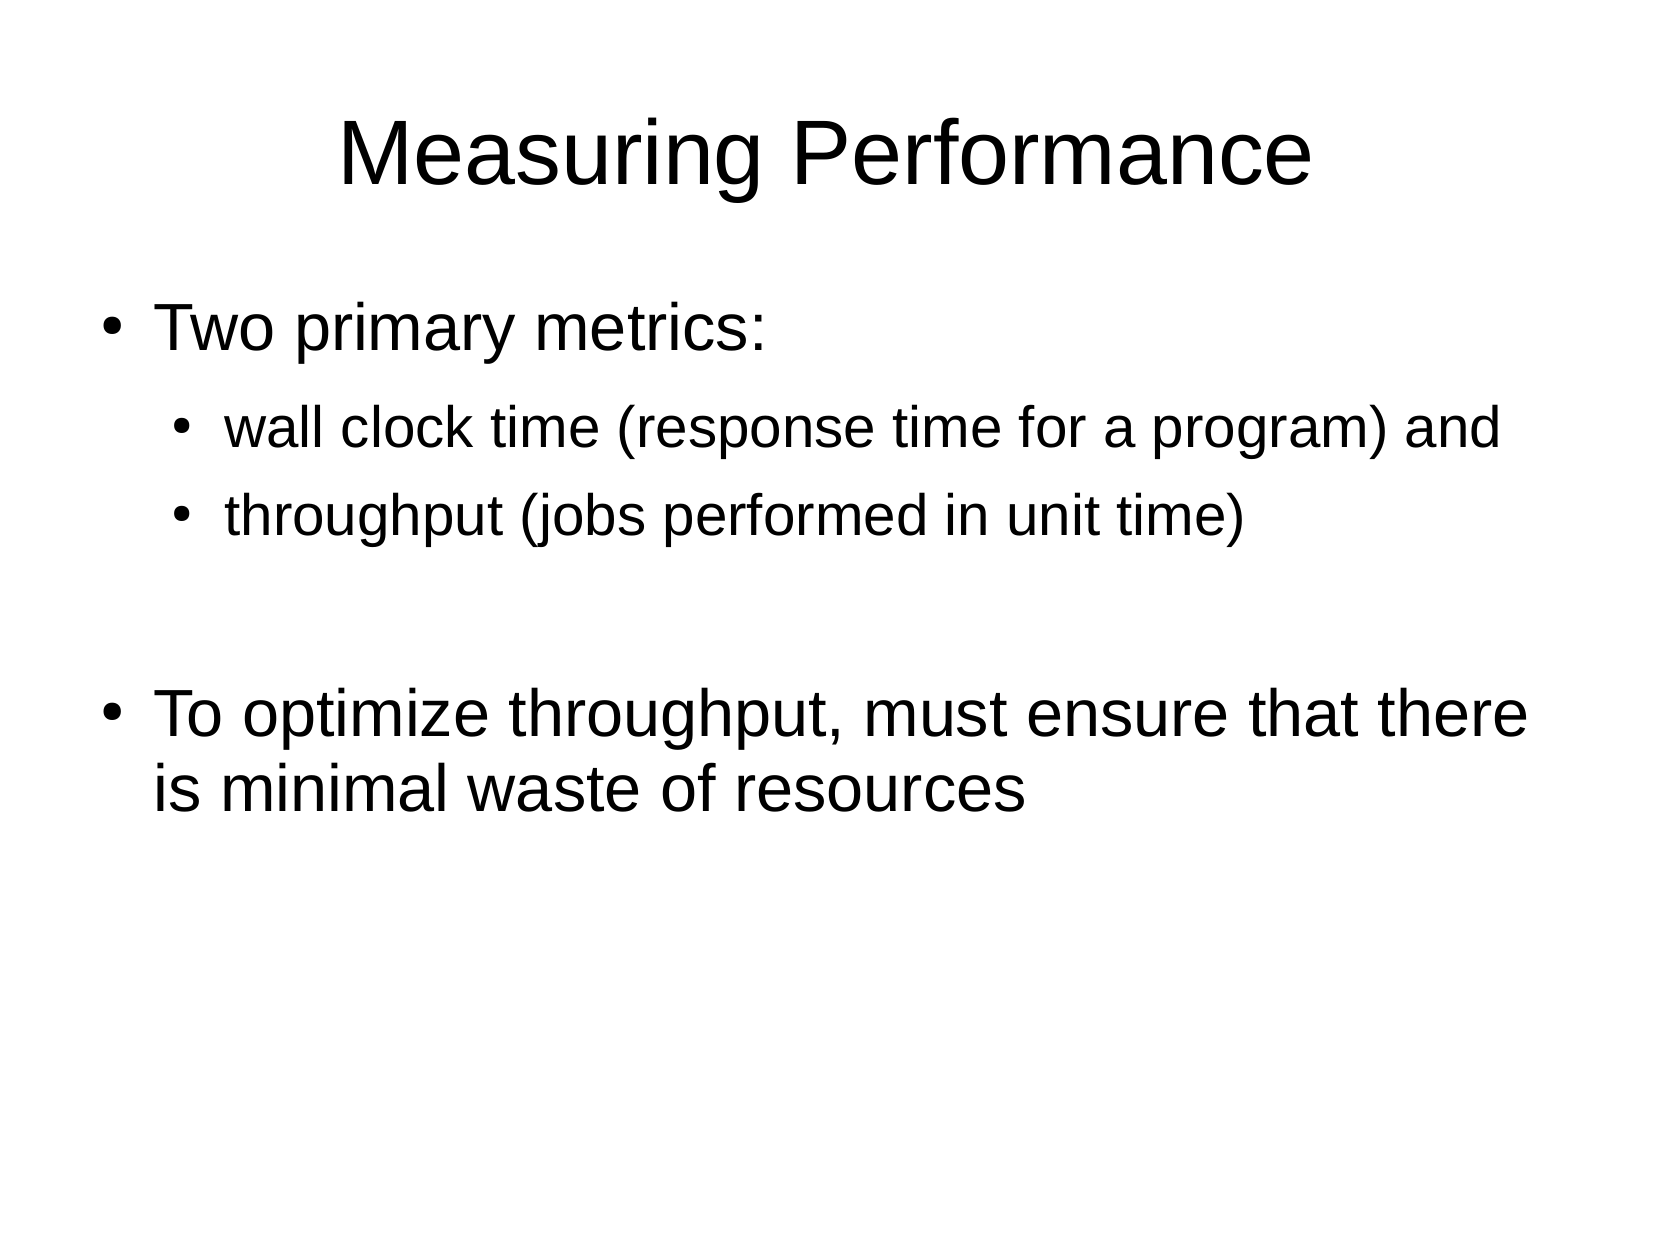

# Measuring Performance
Two primary metrics:
wall clock time (response time for a program) and
throughput (jobs performed in unit time)
To optimize throughput, must ensure that there is minimal waste of resources